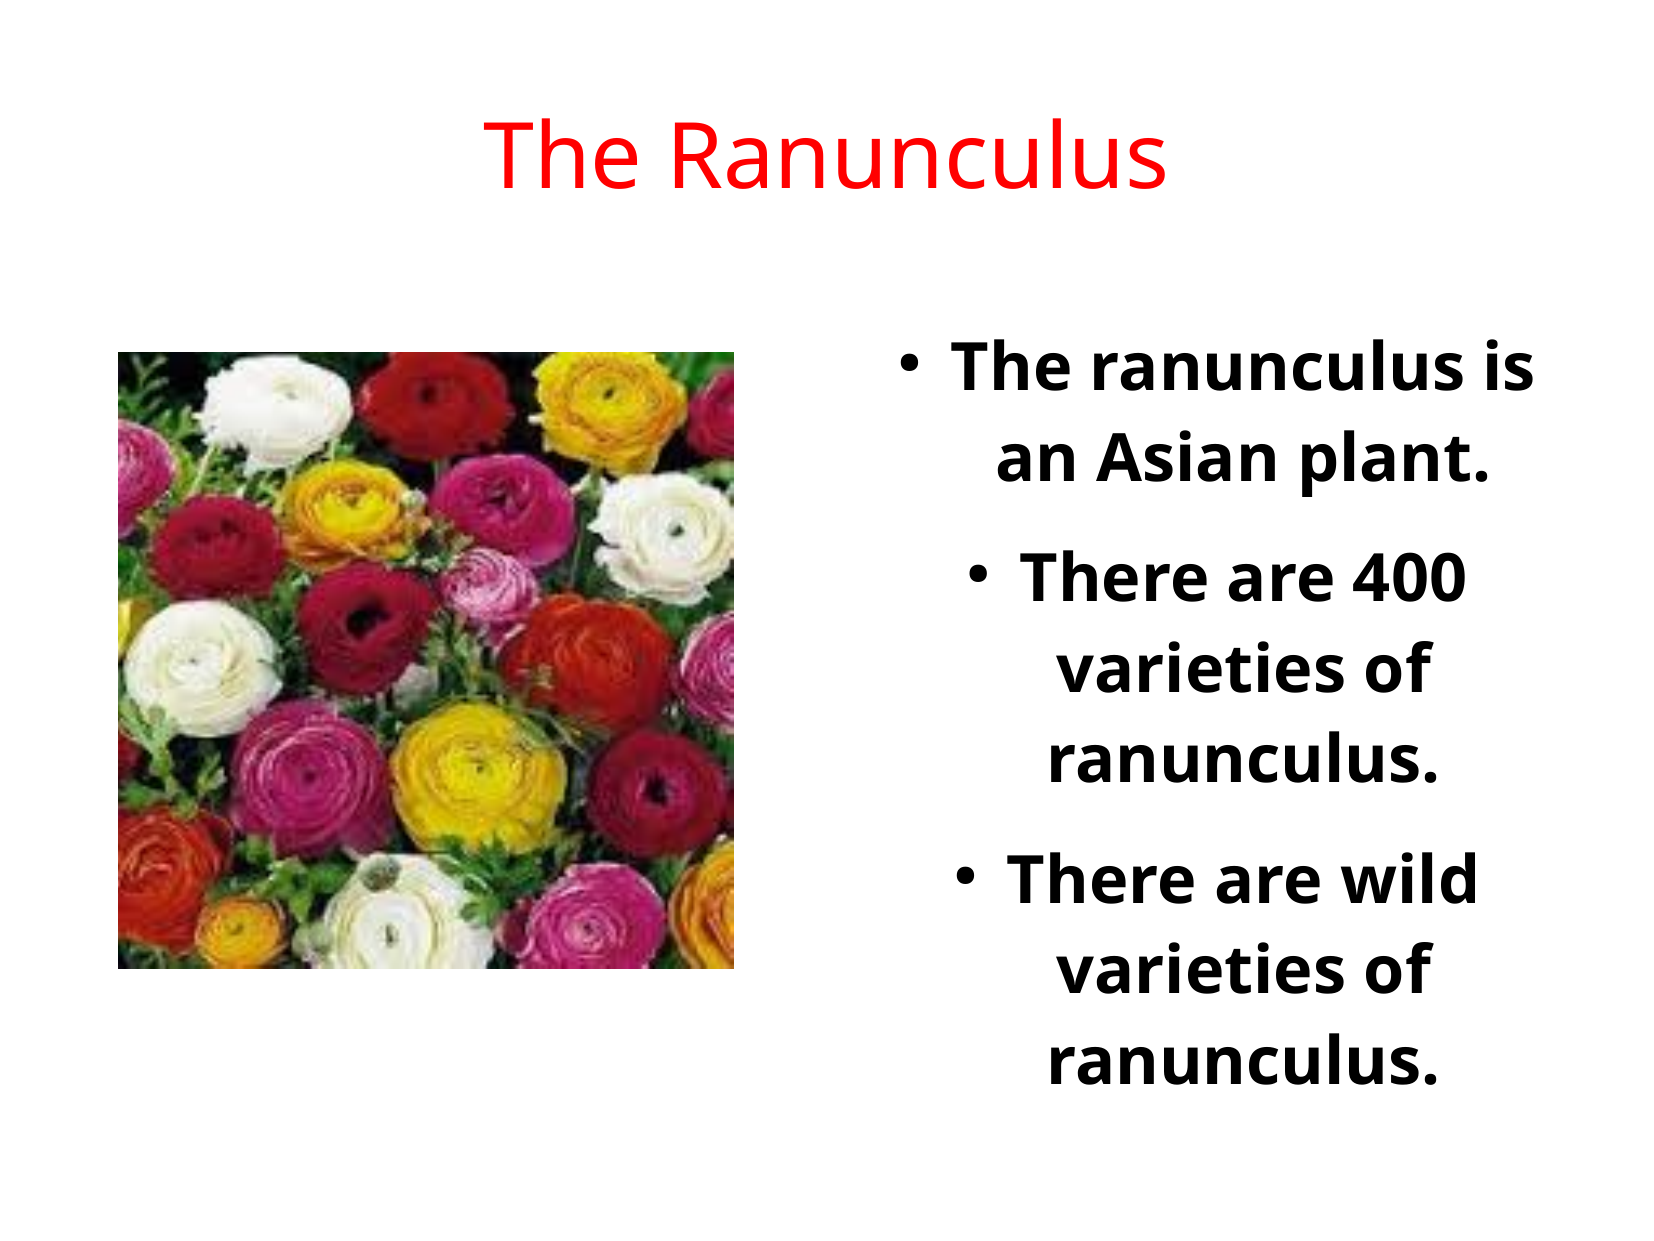

# The Ranunculus
The ranunculus is an Asian plant.
There are 400 varieties of ranunculus.
There are wild varieties of ranunculus.